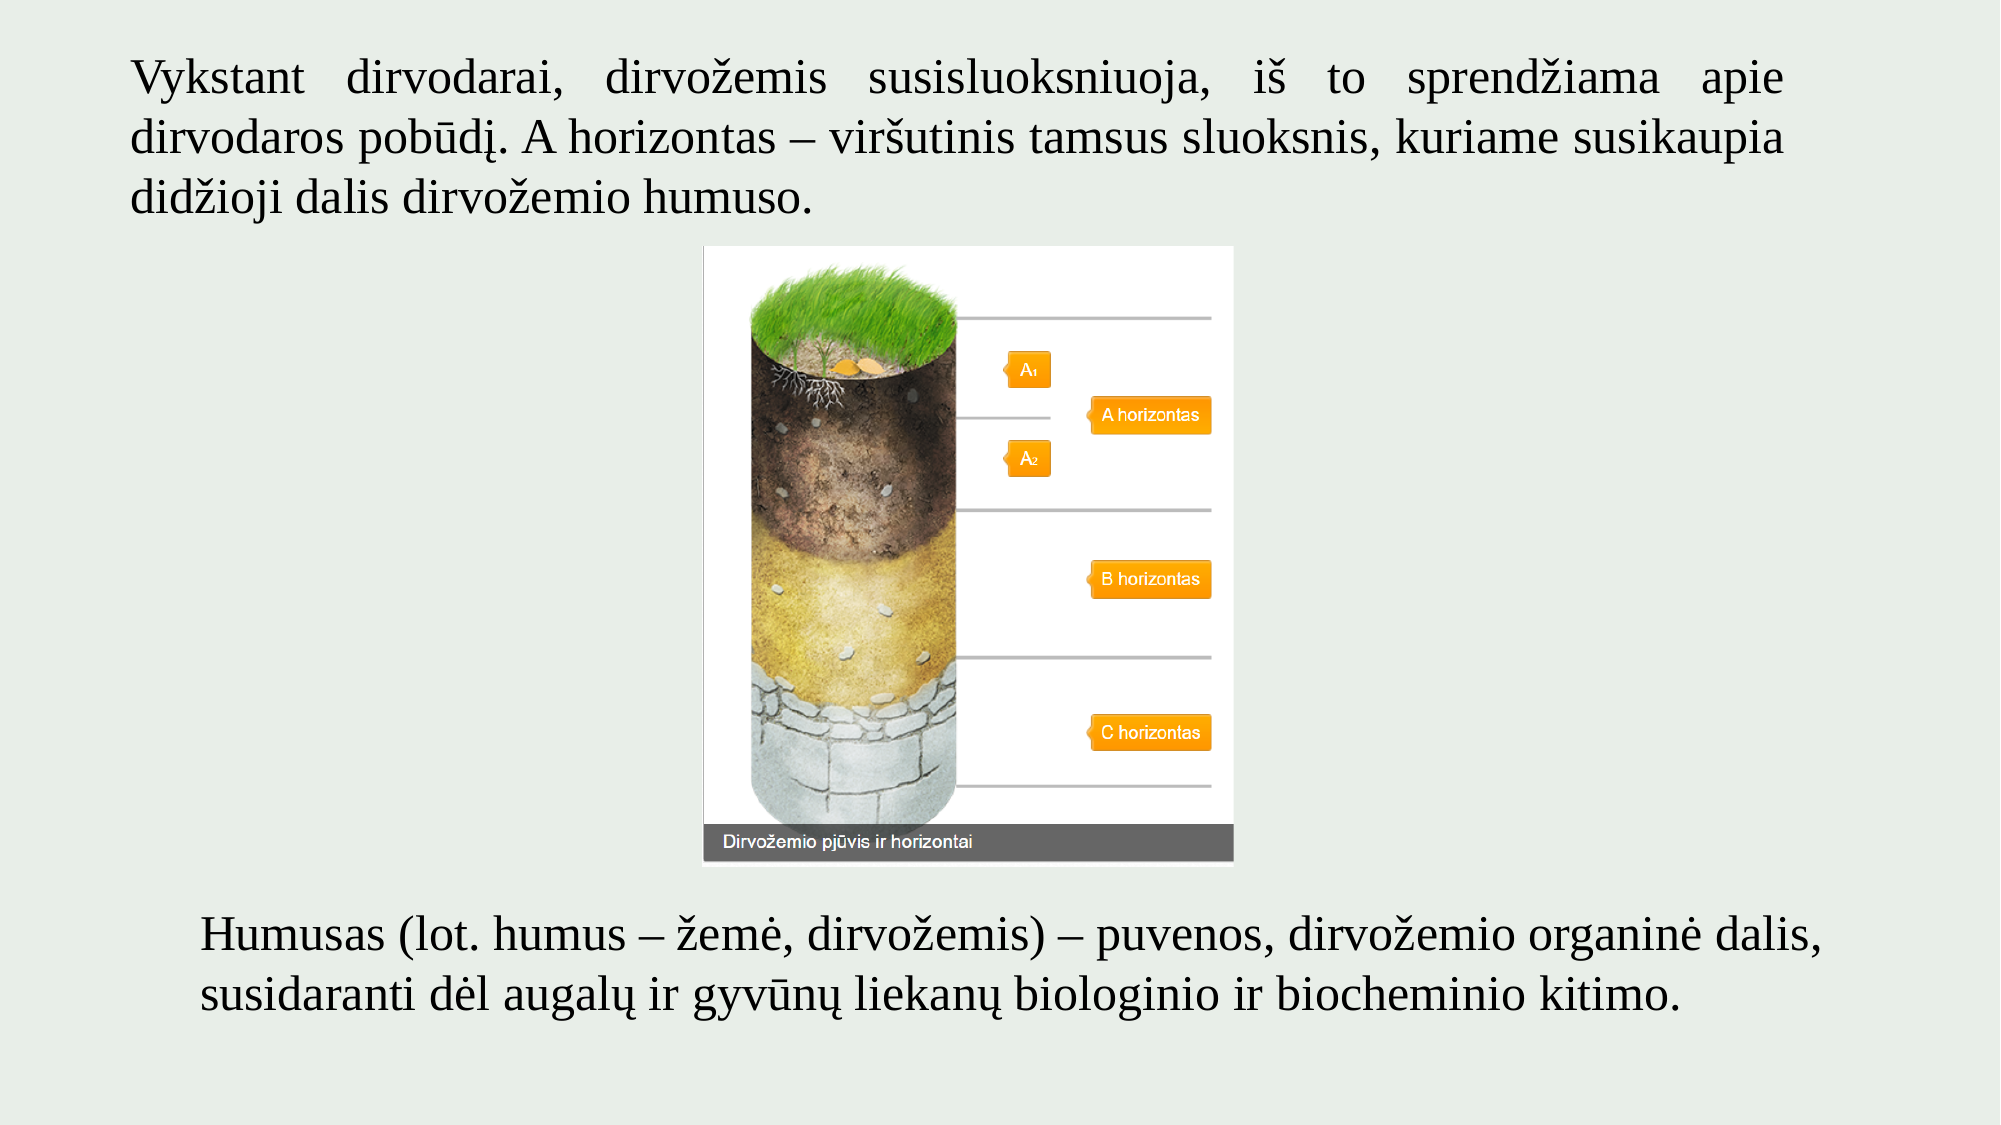

Vykstant dirvodarai, dirvožemis susisluoksniuoja, iš to sprendžiama apie dirvodaros pobūdį. A horizontas – viršutinis tamsus sluoksnis, kuriame susikaupia didžioji dalis dirvožemio humuso.
Humusas (lot. humus – žemė, dirvožemis) – puvenos, dirvožemio organinė dalis, susidaranti dėl augalų ir gyvūnų liekanų biologinio ir biocheminio kitimo.